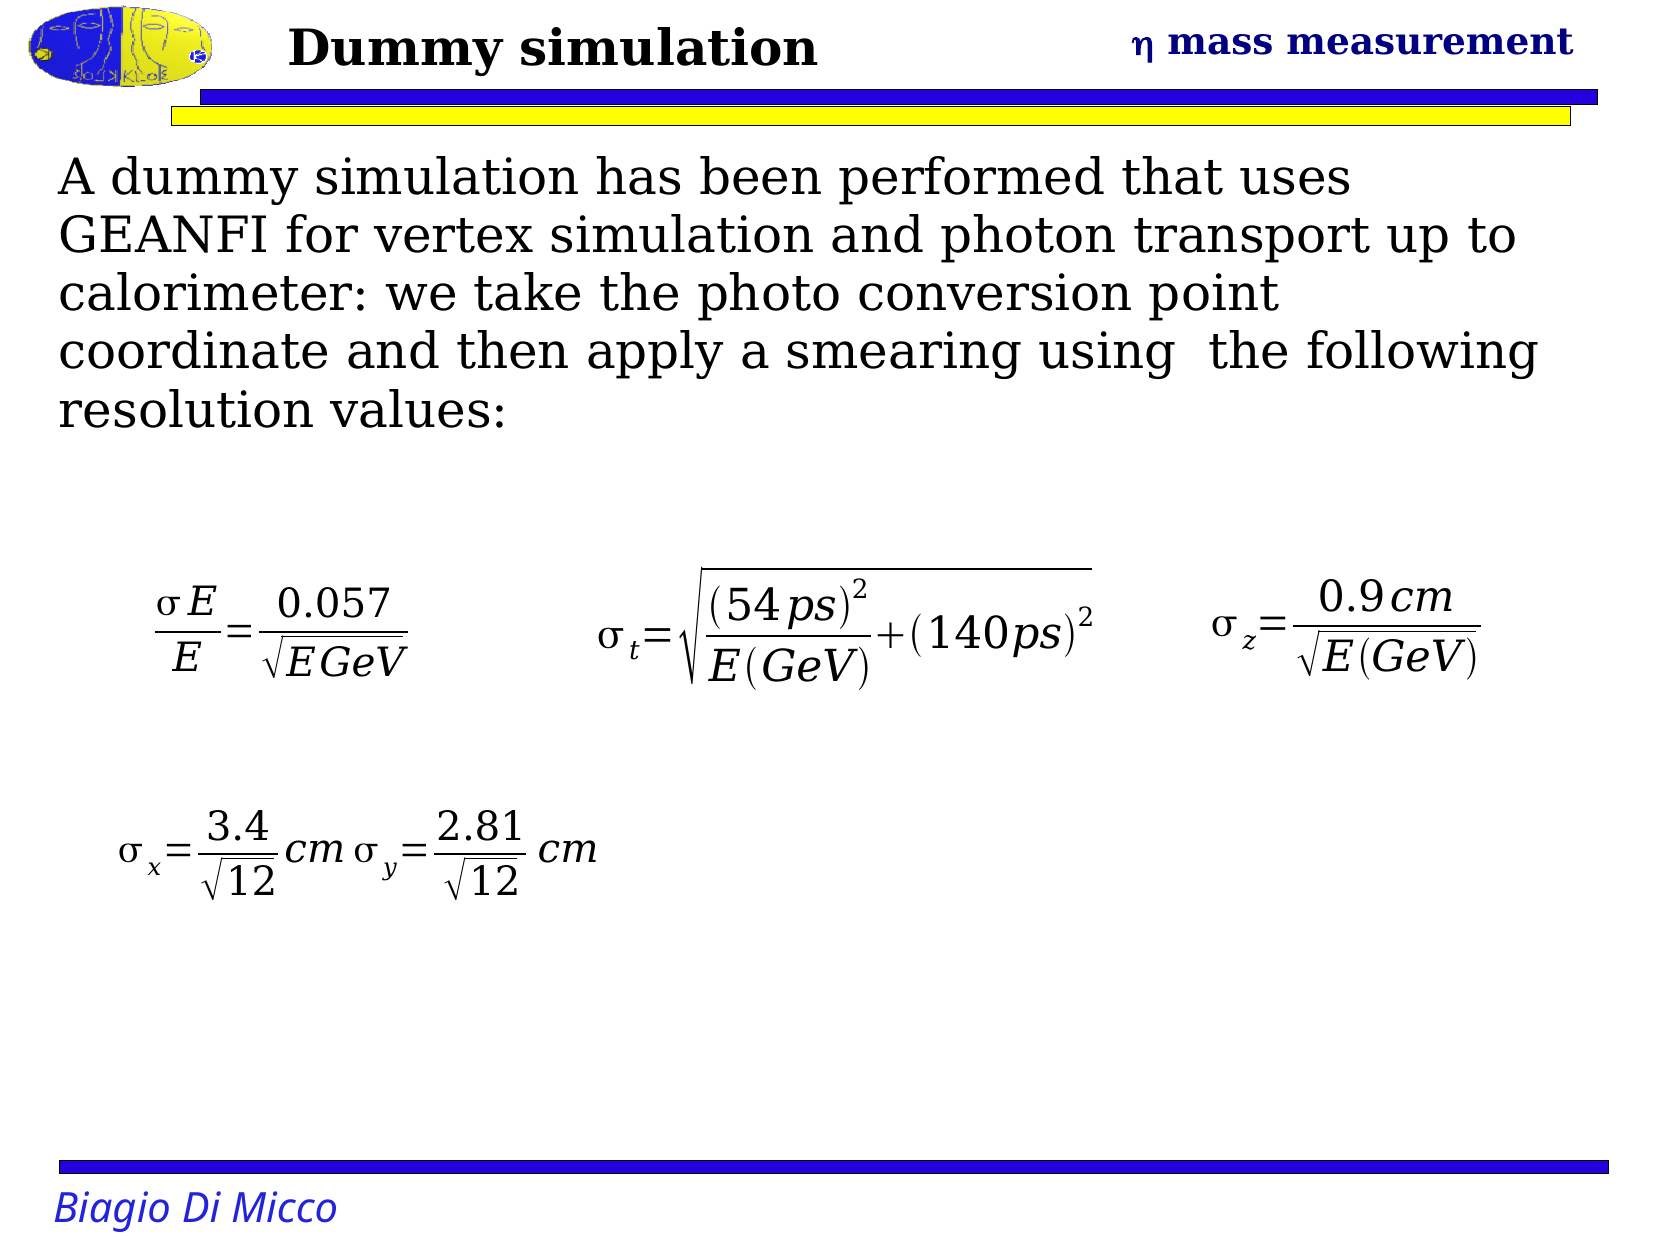

Dummy simulation
A dummy simulation has been performed that uses GEANFI for vertex simulation and photon transport up to calorimeter: we take the photo conversion point coordinate and then apply a smearing using the following resolution values: